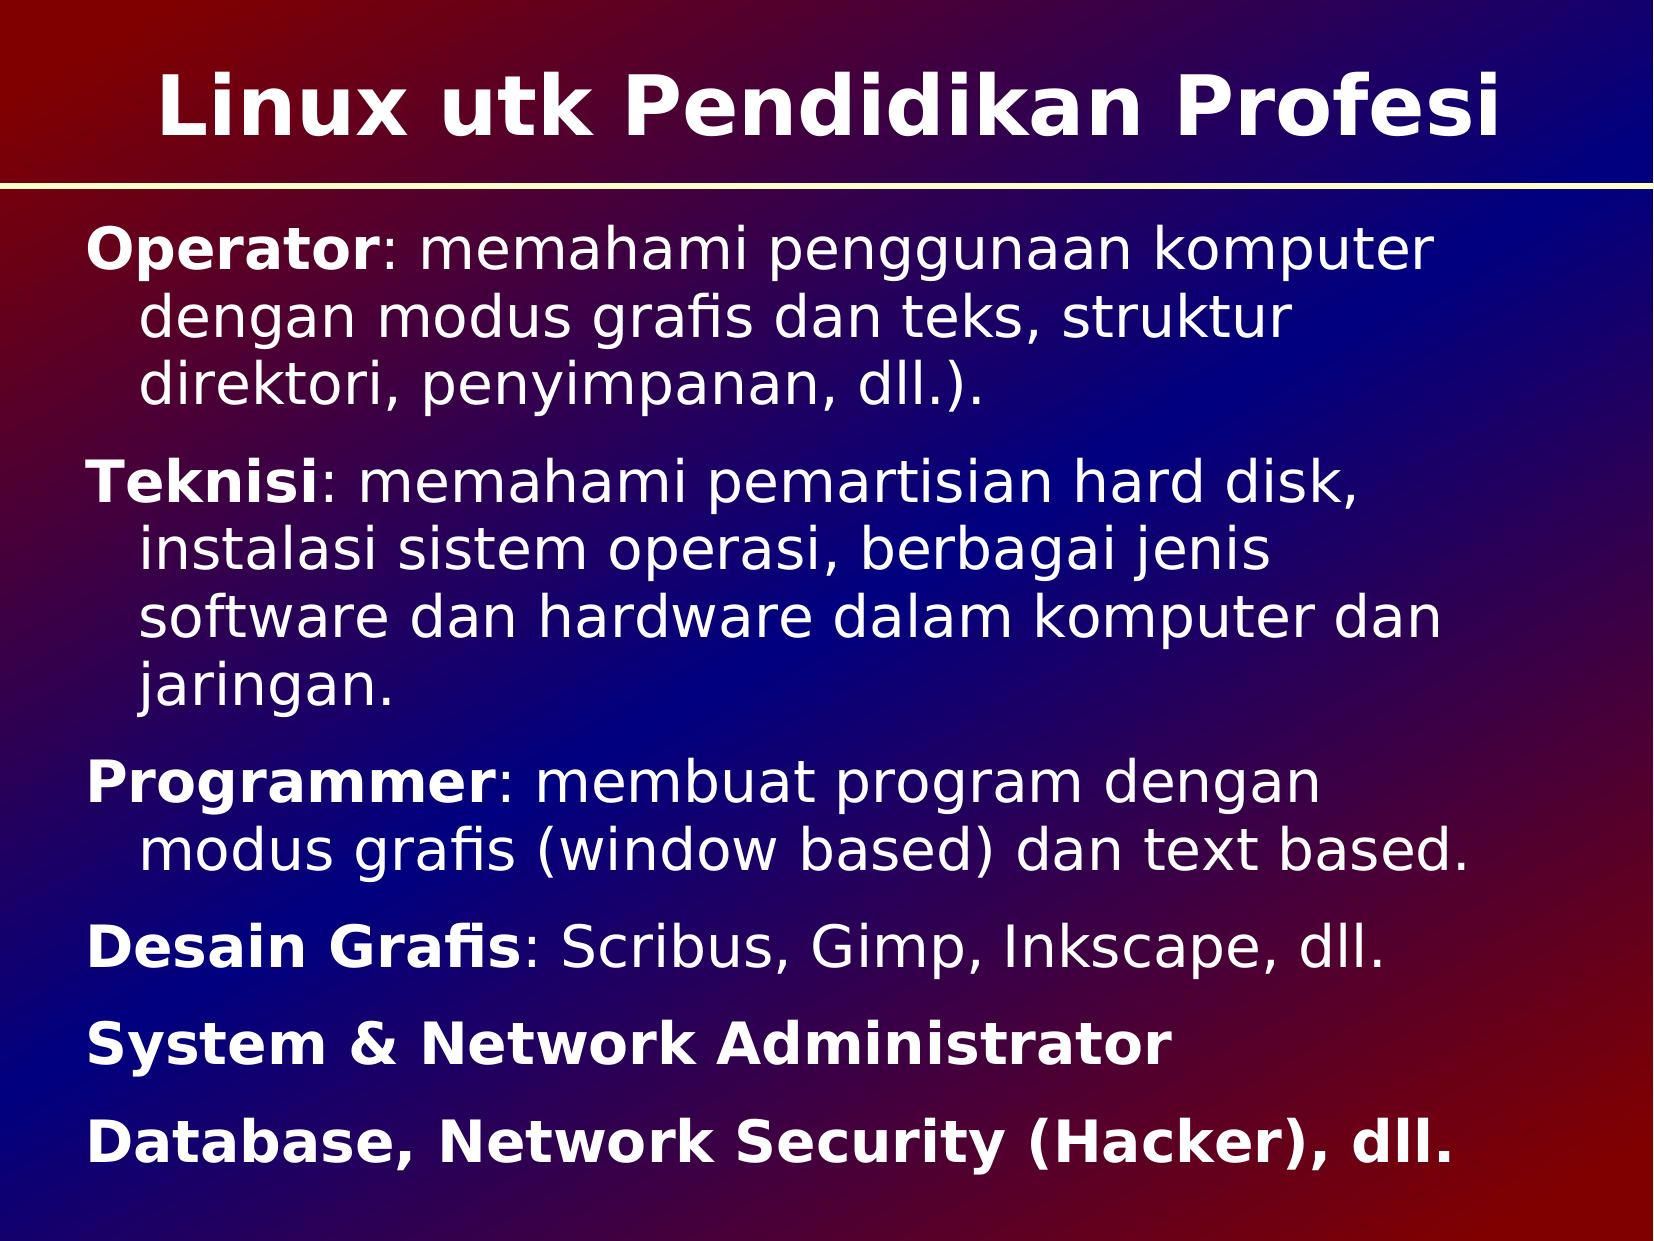

# Linux utk Pendidikan Profesi
Operator: memahami penggunaan komputer dengan modus grafis dan teks, struktur direktori, penyimpanan, dll.).
Teknisi: memahami pemartisian hard disk, instalasi sistem operasi, berbagai jenis software dan hardware dalam komputer dan jaringan.
Programmer: membuat program dengan modus grafis (window based) dan text based.
Desain Grafis: Scribus, Gimp, Inkscape, dll.
System & Network Administrator
Database, Network Security (Hacker), dll.